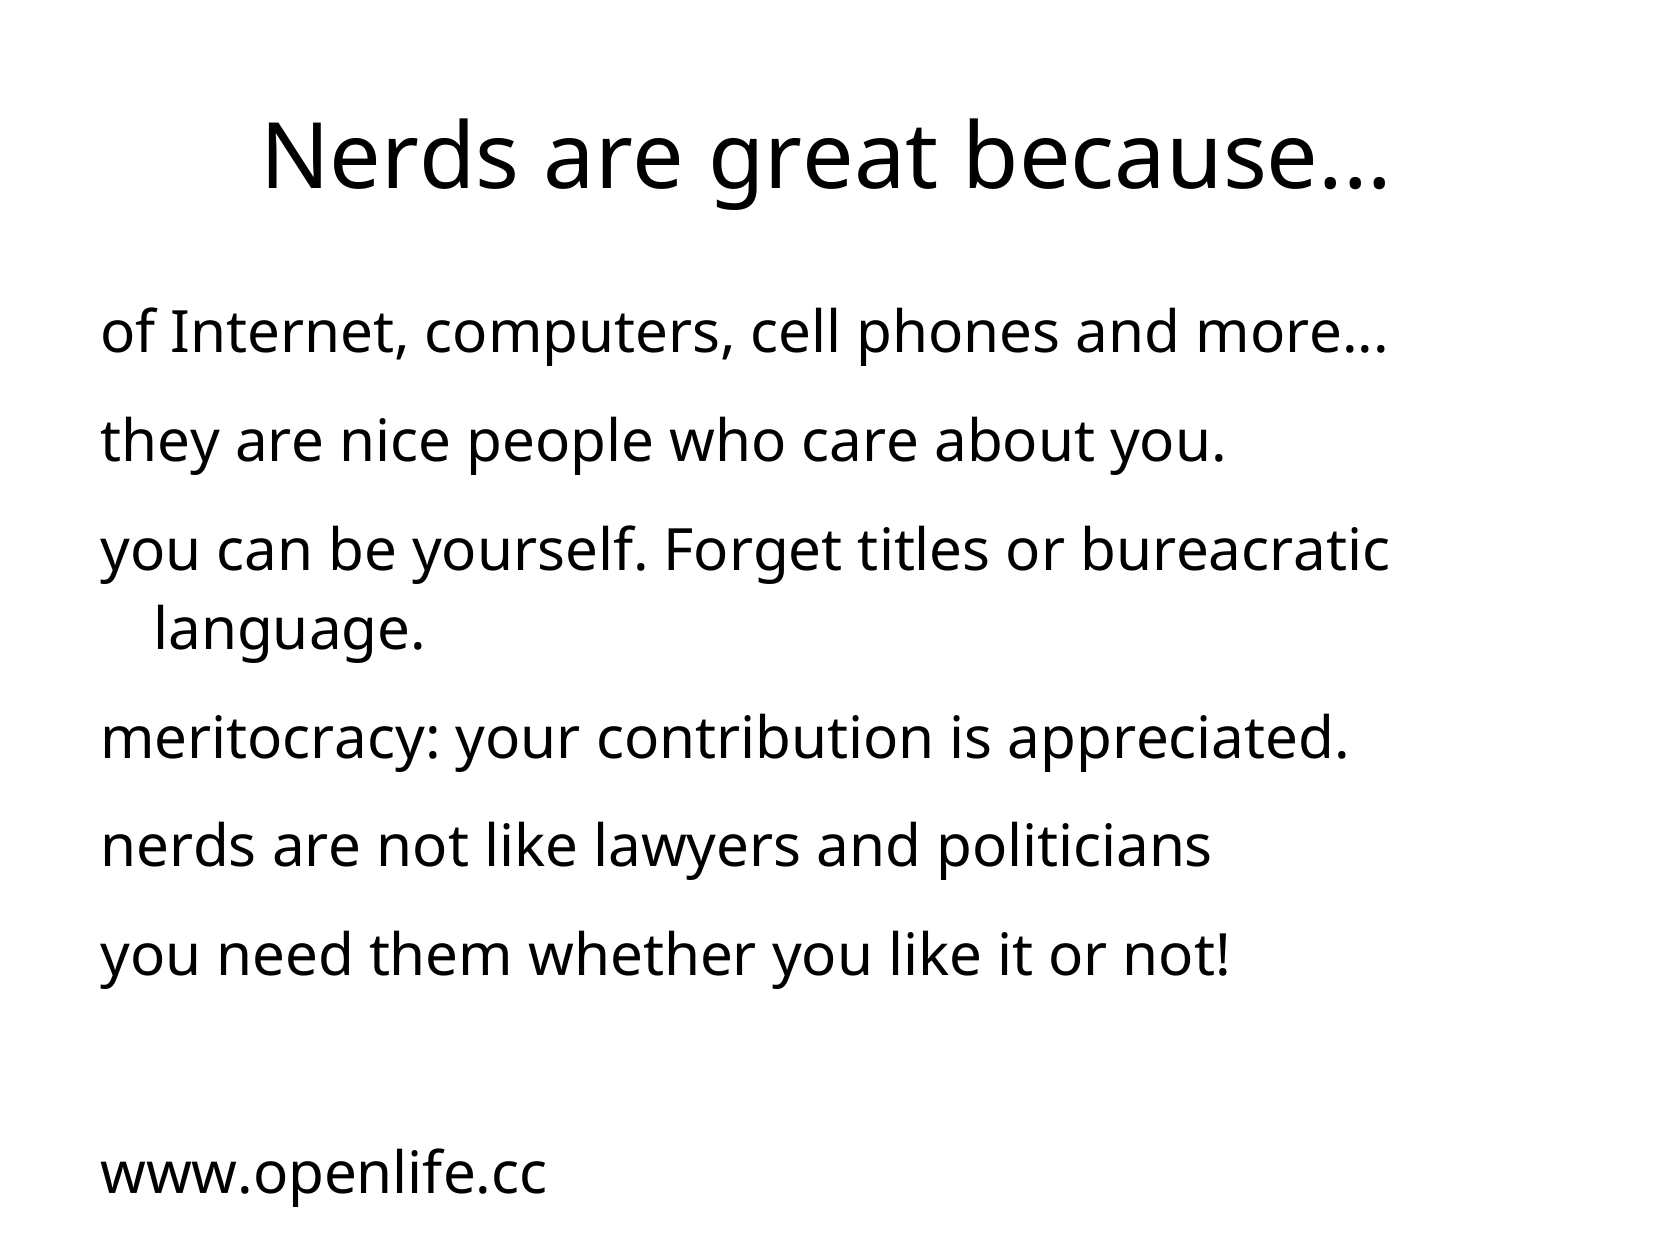

# Nerds are great because...
of Internet, computers, cell phones and more...
they are nice people who care about you.
you can be yourself. Forget titles or bureacratic language.
meritocracy: your contribution is appreciated.
nerds are not like lawyers and politicians
you need them whether you like it or not!
www.openlife.cc